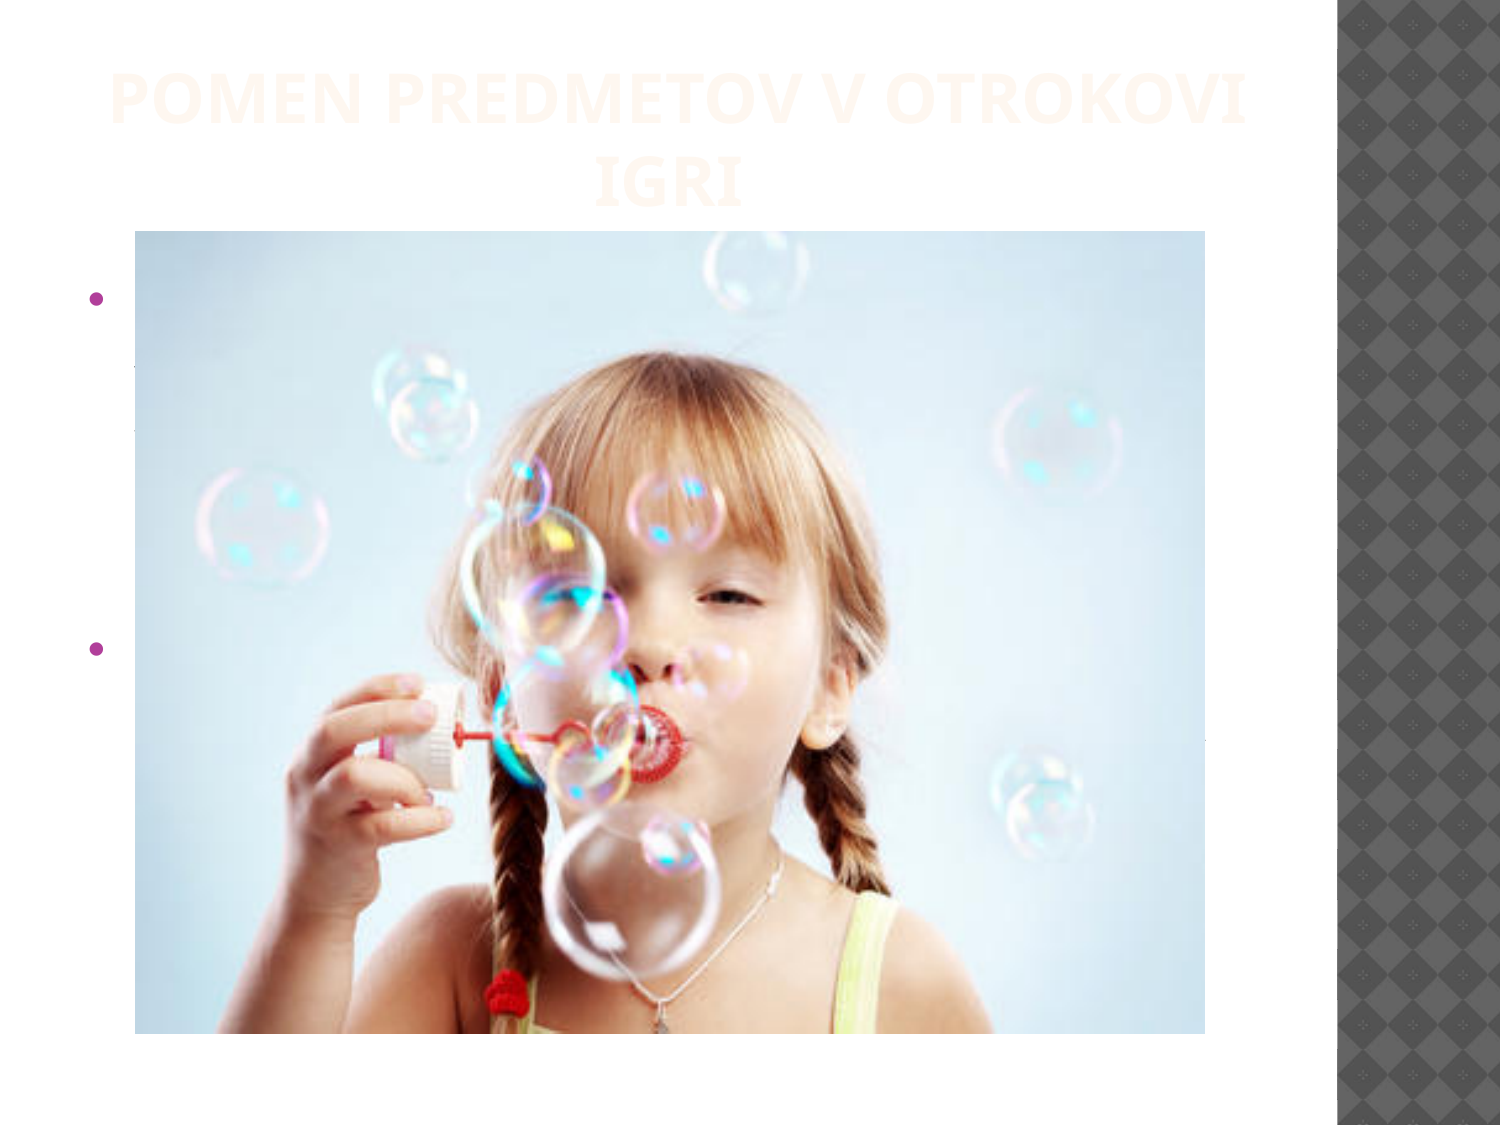

# POMEN PREDMETOV V OTROKOVI IGRI
Otroci v simbolni igri pogosto potrebujejo tudi tiste igrače, ki jih v resnici nimajo, zato si jih ustvarijo iz drugih igrač ali manj strukturiranih materialov.
Z razvojem otroka postaja njegova igra vse manj odvisna od igrač in igralnega materiala, ki ga ima na voljo, ter se vedno pogosteje odvija na abstraktnem, miselnem nivoju in z rabo govora.